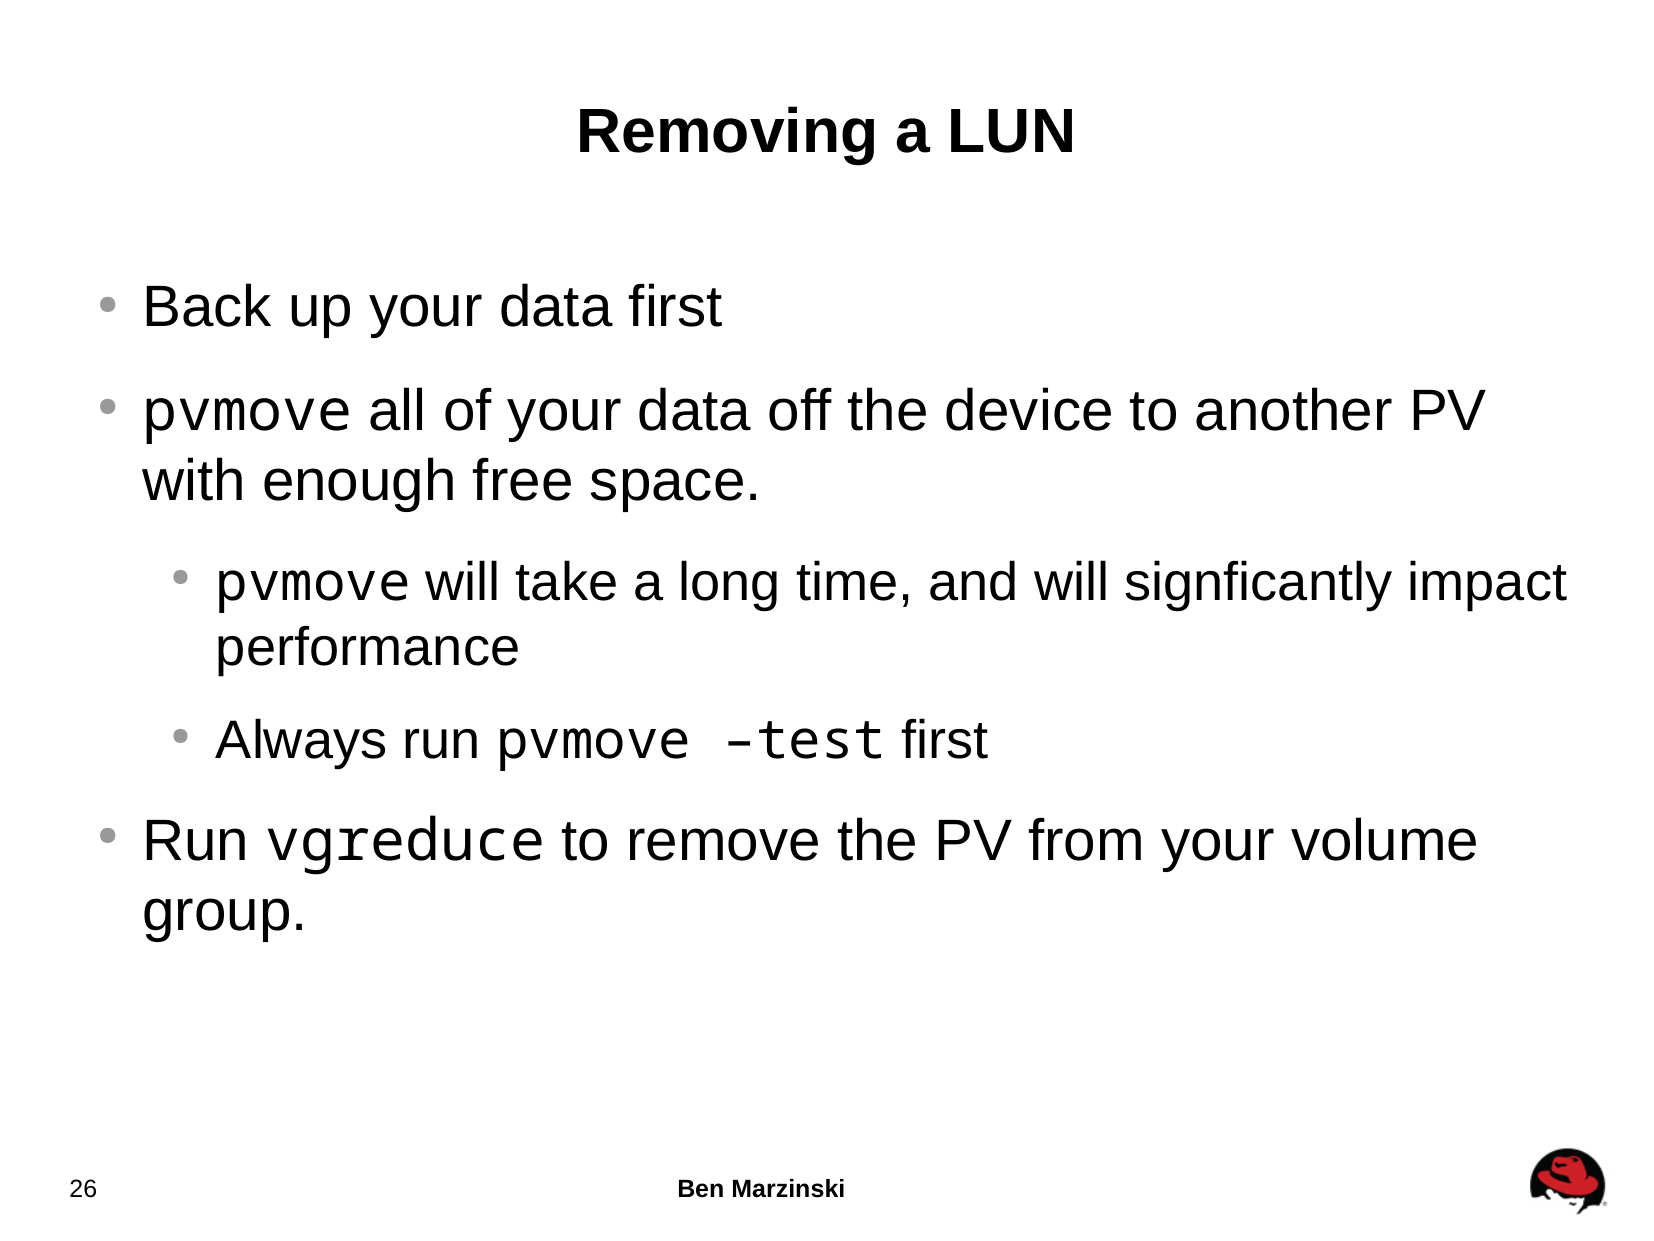

# Removing a LUN
Back up your data first
pvmove all of your data off the device to another PV with enough free space.
pvmove will take a long time, and will signficantly impact performance
Always run pvmove –test first
Run vgreduce to remove the PV from your volume group.